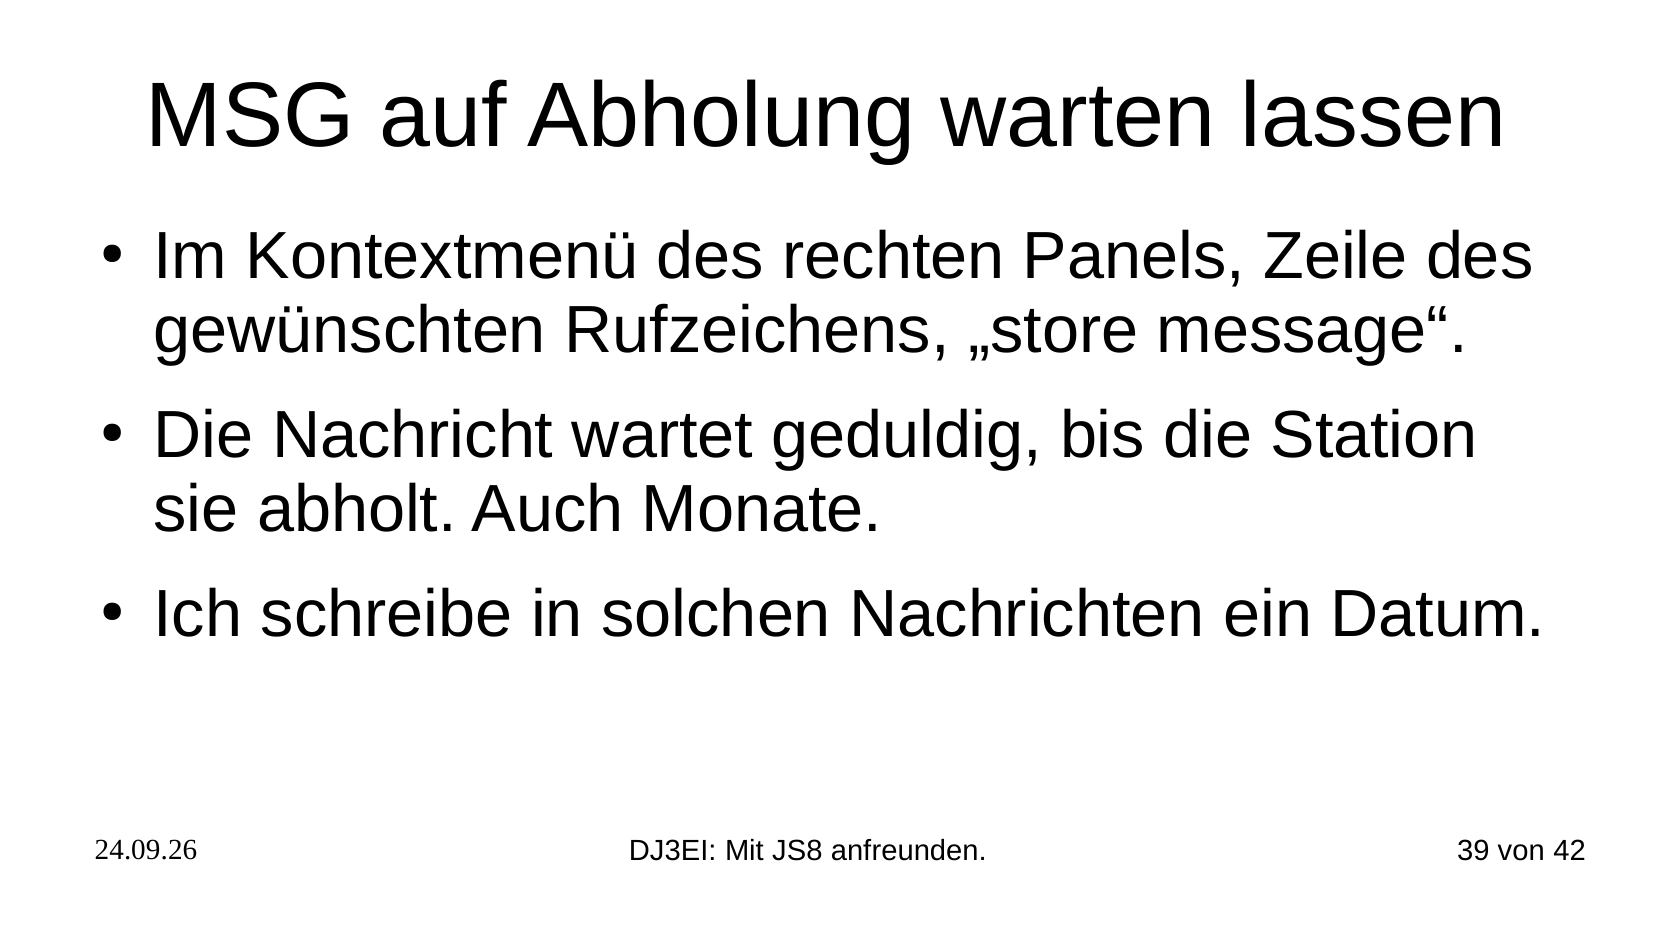

# MSG auf Abholung warten lassen
Im Kontextmenü des rechten Panels, Zeile des gewünschten Rufzeichens, „store message“.
Die Nachricht wartet geduldig, bis die Station sie abholt. Auch Monate.
Ich schreibe in solchen Nachrichten ein Datum.
39